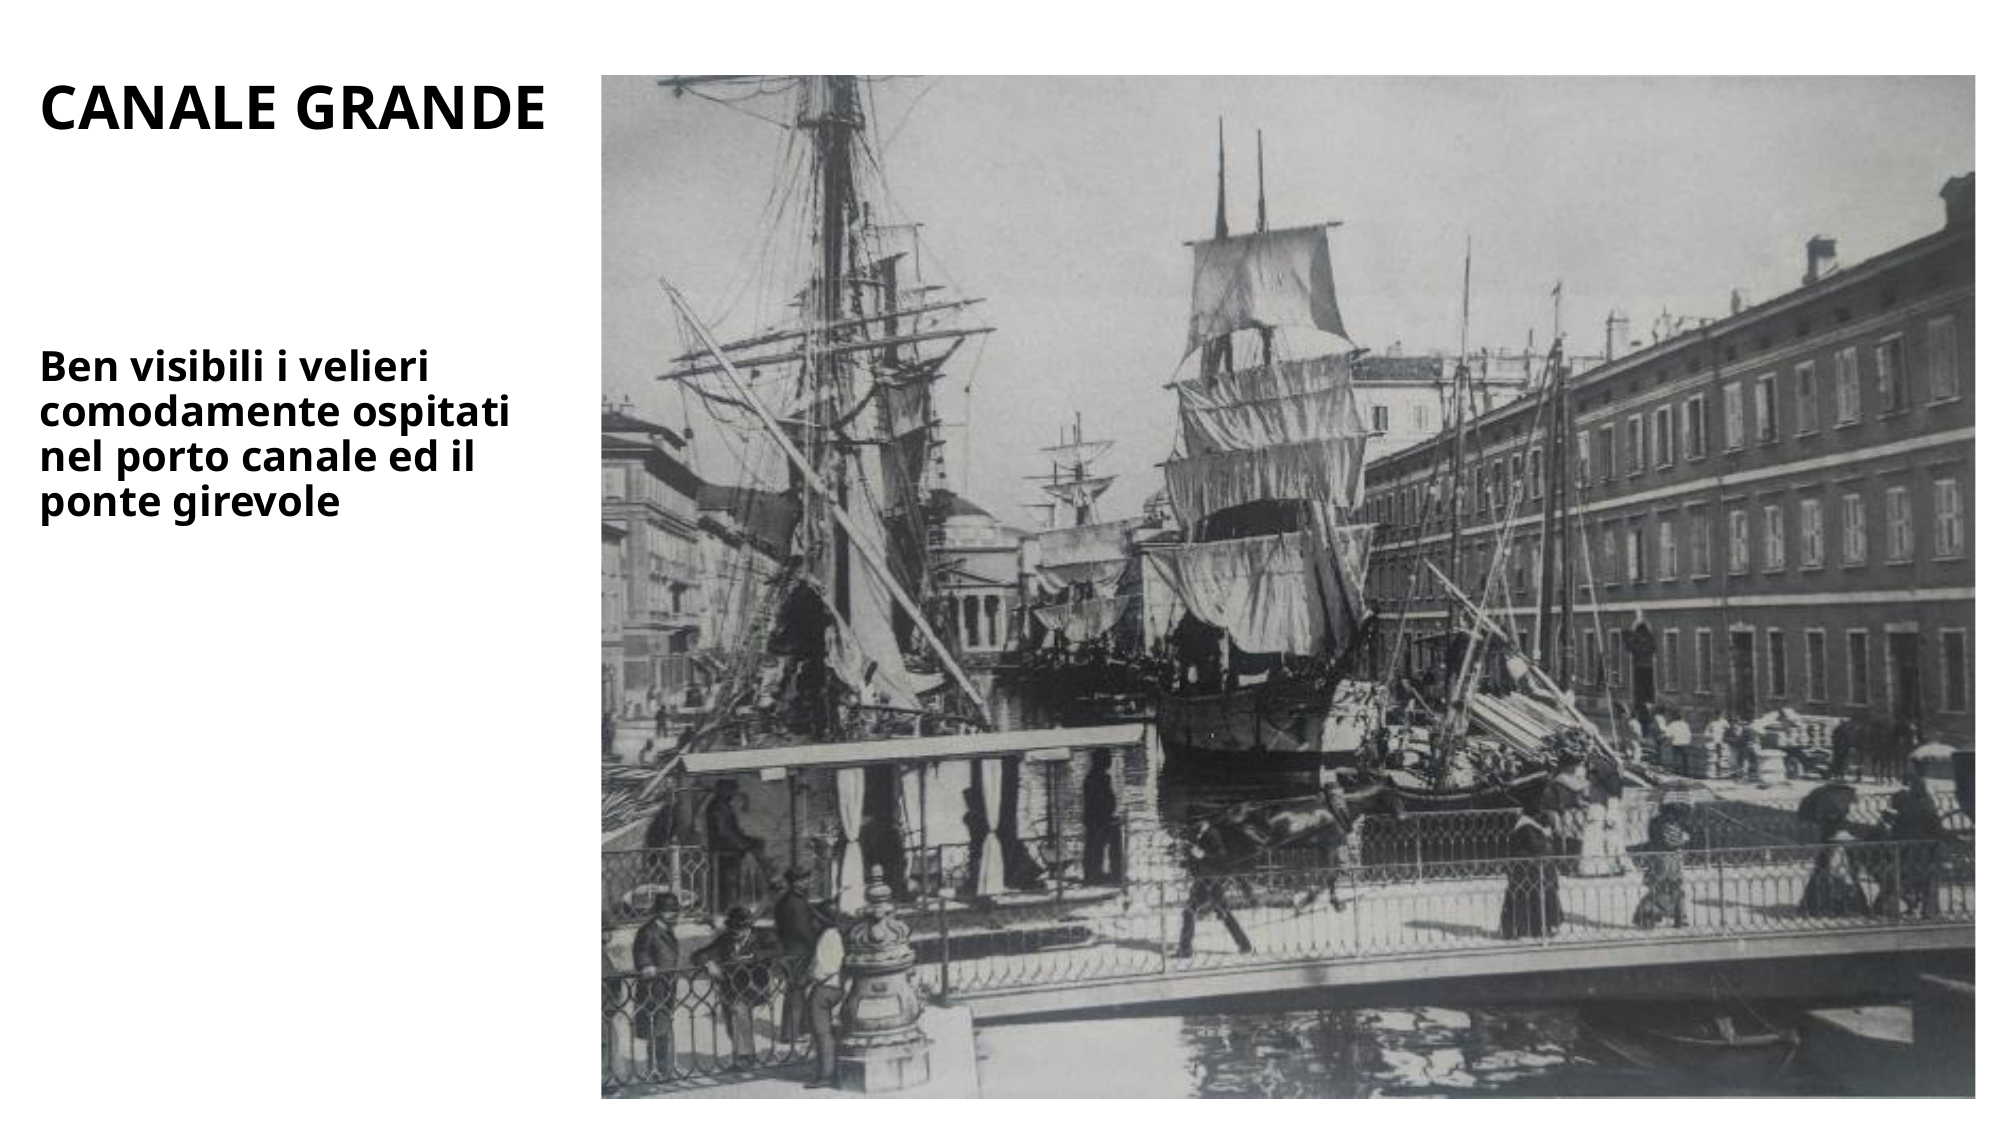

# CANALE GRANDE
Ben visibili i velieri comodamente ospitati nel porto canale ed il ponte girevole